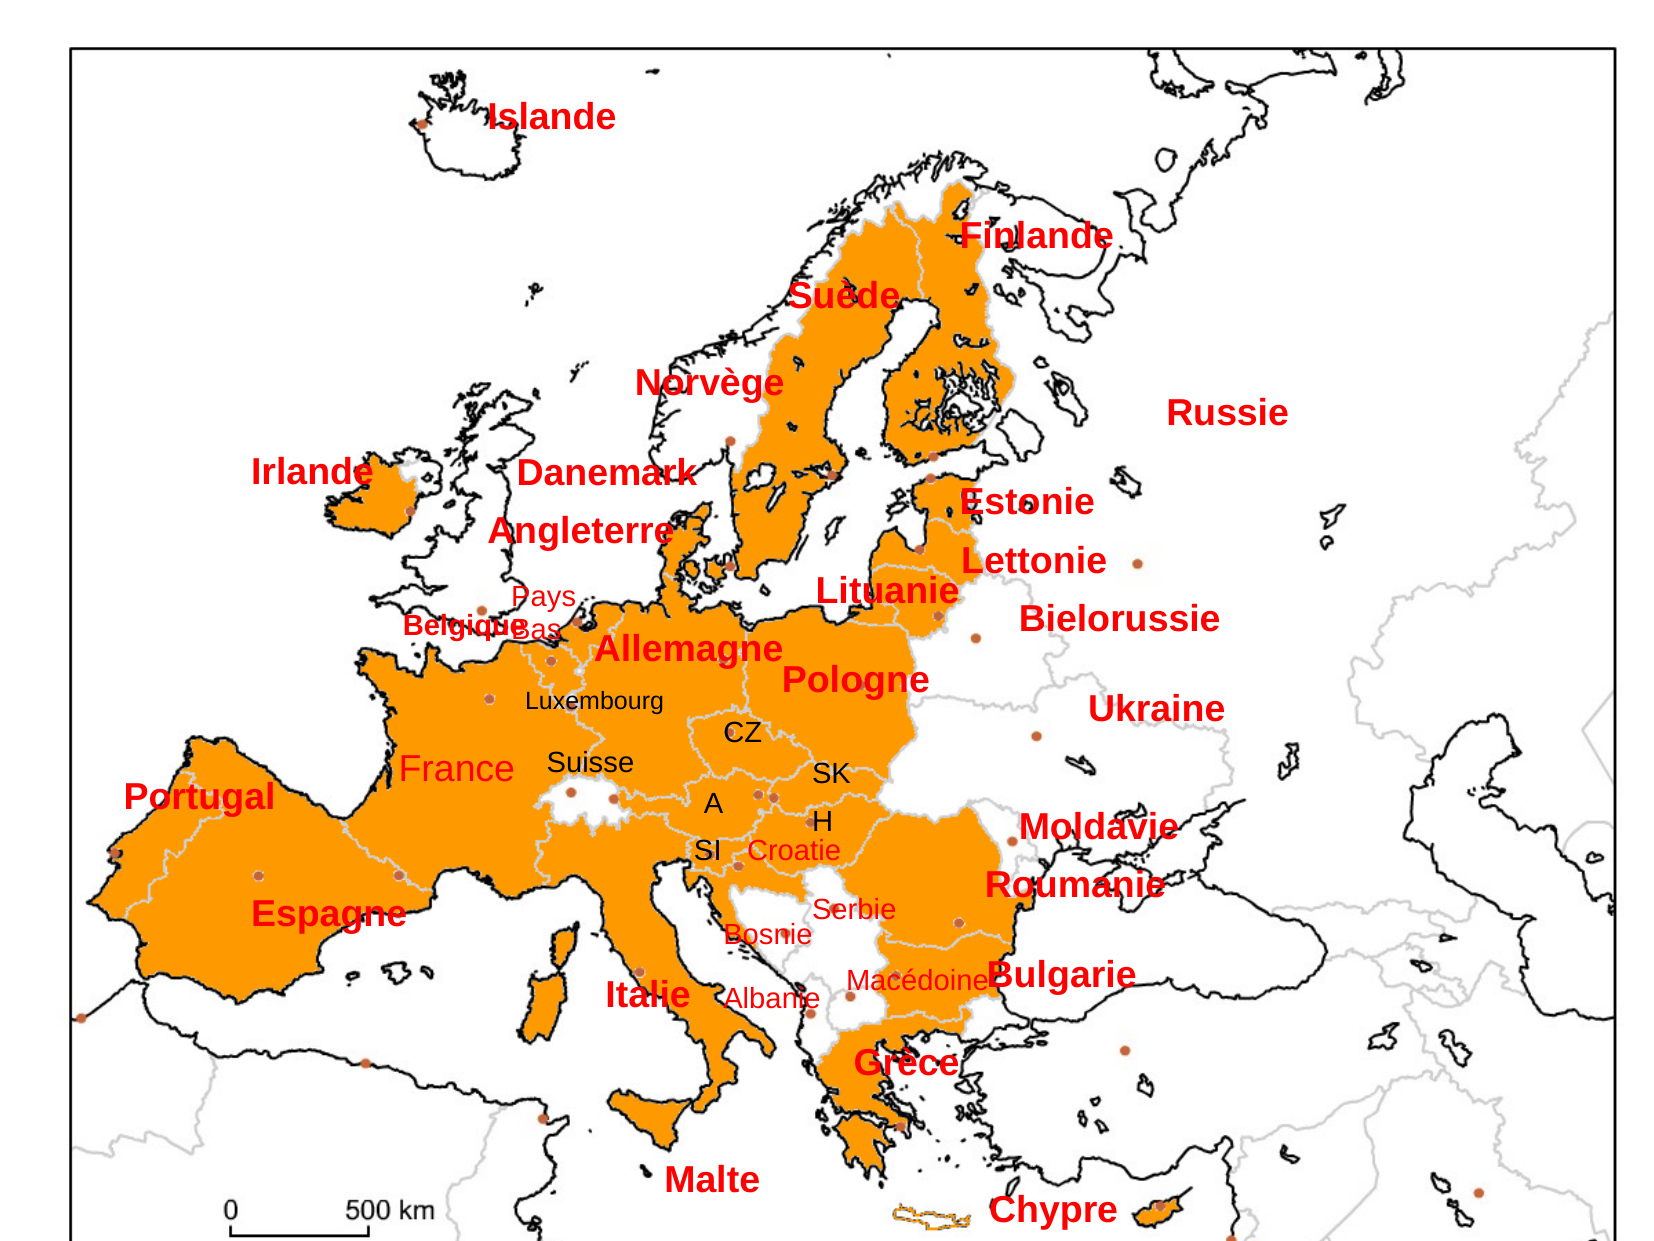

Islande
Finlande
Suède
Norvège
Russie
Irlande
Danemark
Estonie
Angleterre
Lettonie
Lituanie
Pays Bas
Bielorussie
Belgique
Allemagne
Pologne
Luxembourg
Ukraine
CZ
Suisse
France
SK
Portugal
A
H
Moldavie
SI
Croatie
Roumanie
Espagne
Serbie
Bosnie
Bulgarie
Macédoine
Italie
Albanie
Grèce
Malte
Chypre